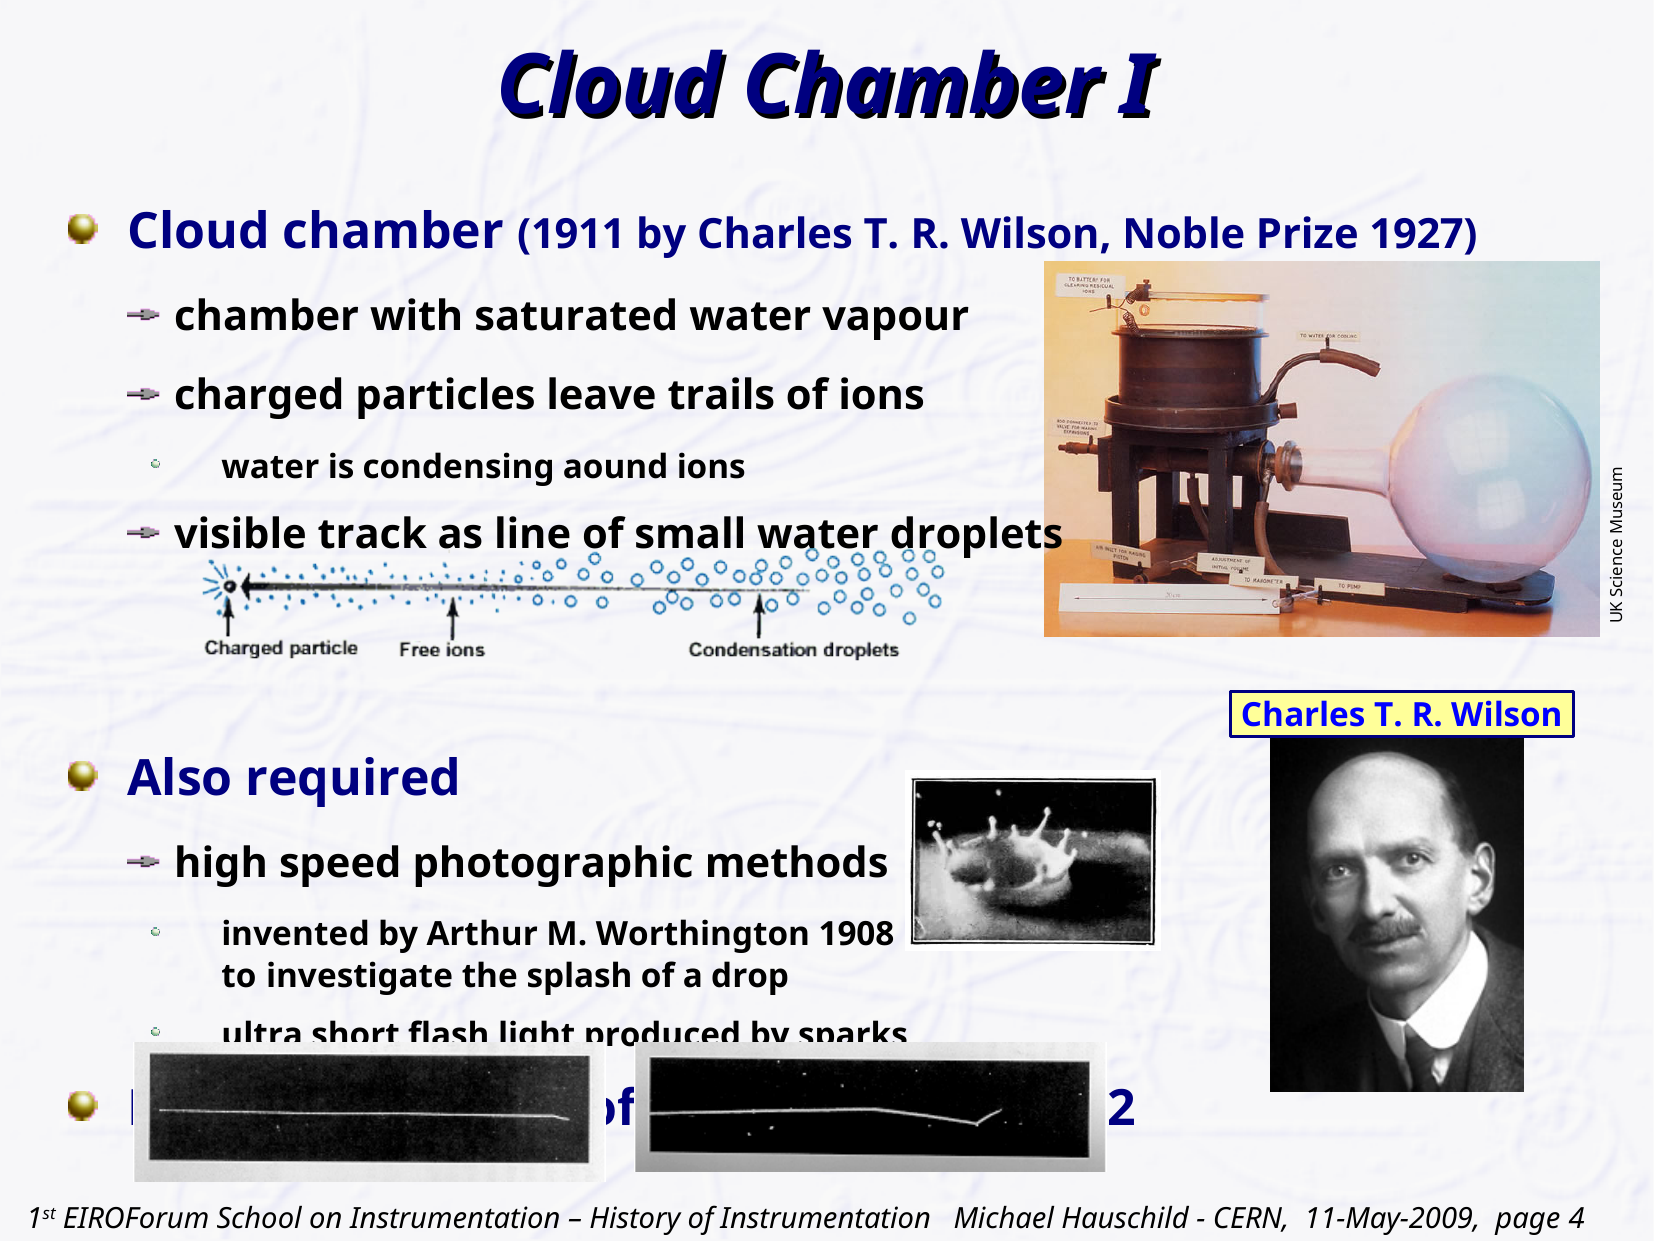

# Cloud Chamber I
Cloud chamber (1911 by Charles T. R. Wilson, Noble Prize 1927)
chamber with saturated water vapour
charged particles leave trails of ions
water is condensing aound ions
visible track as line of small water droplets
Also required
high speed photographic methods
invented by Arthur M. Worthington 1908 										to 	investigate the splash of a drop
ultra short flash light produced by sparks
First photographs of -ray particles 1912
UK Science Museum
 Charles T. R. Wilson